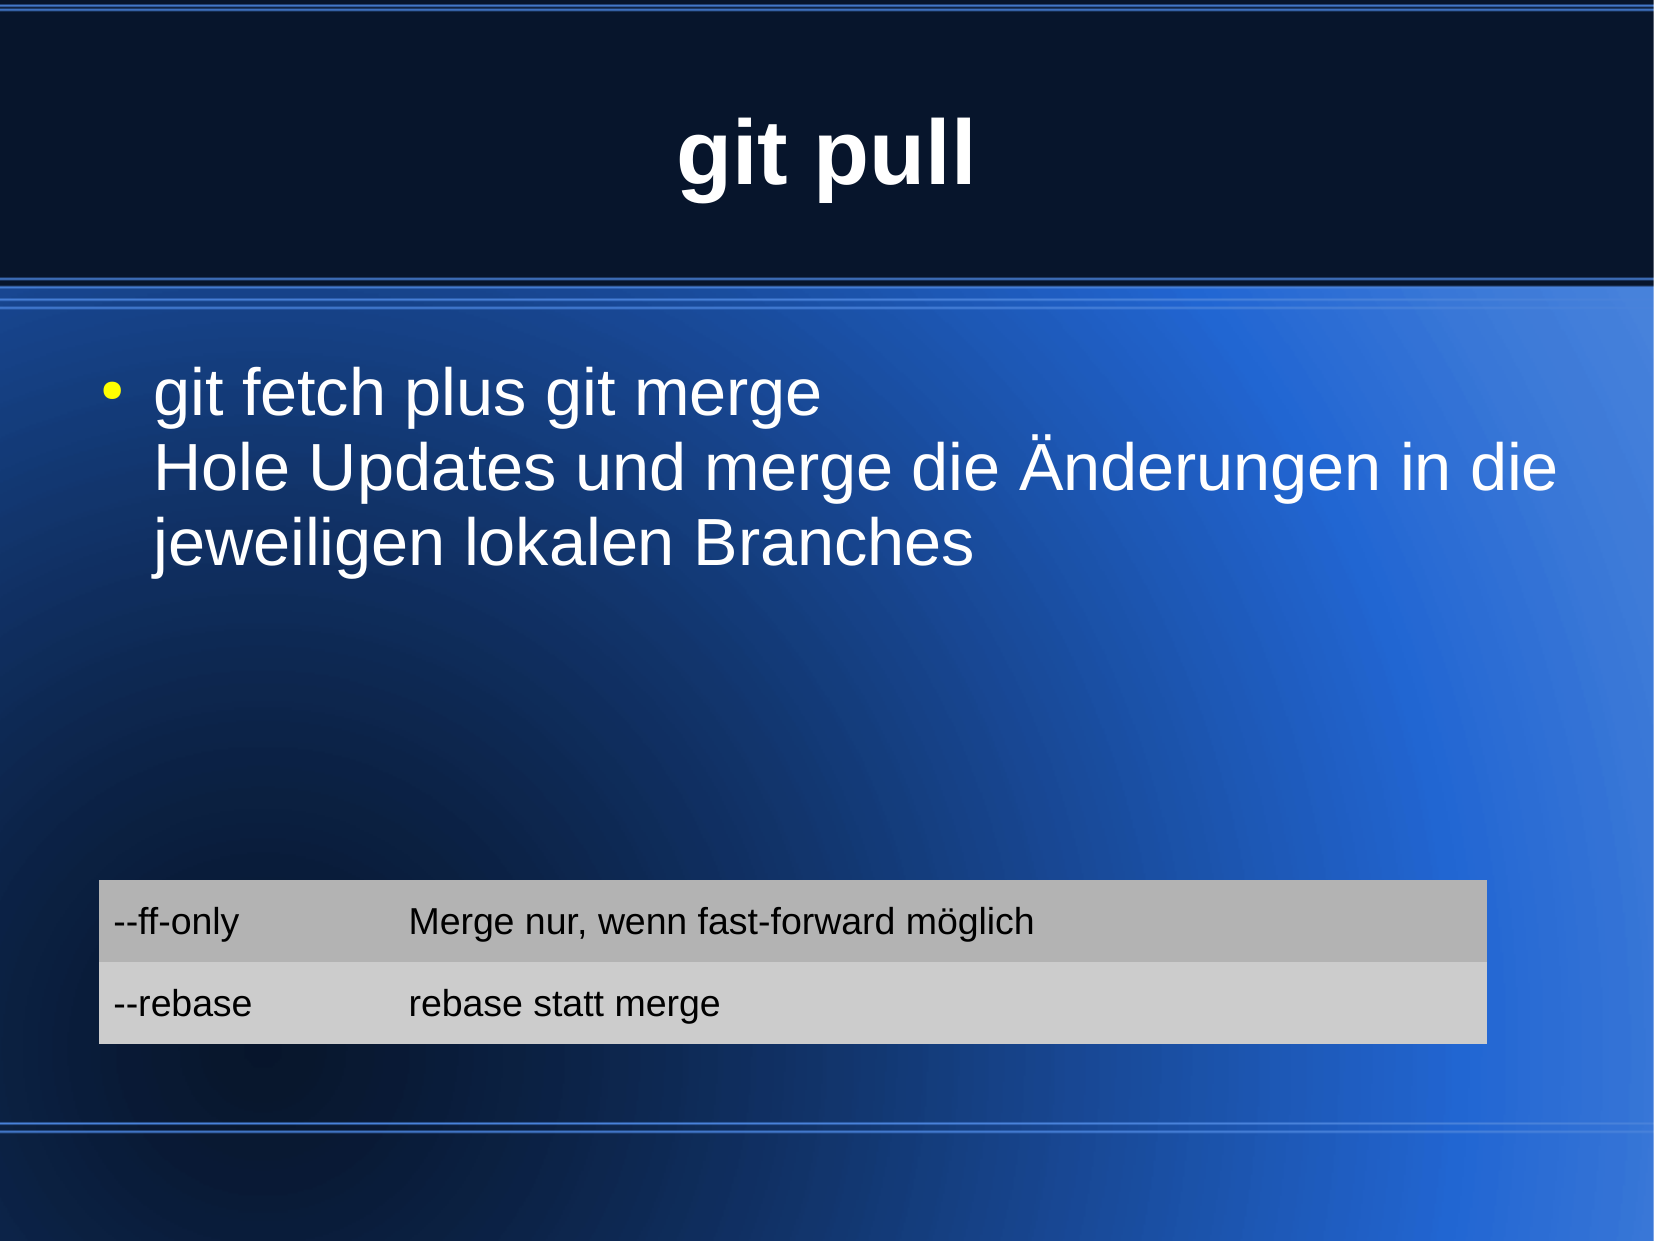

# git pull
git fetch plus git merge
Hole Updates und merge die Änderungen in die jeweiligen lokalen Branches
| --ff-only | Merge nur, wenn fast-forward möglich |
| --- | --- |
| --rebase | rebase statt merge |